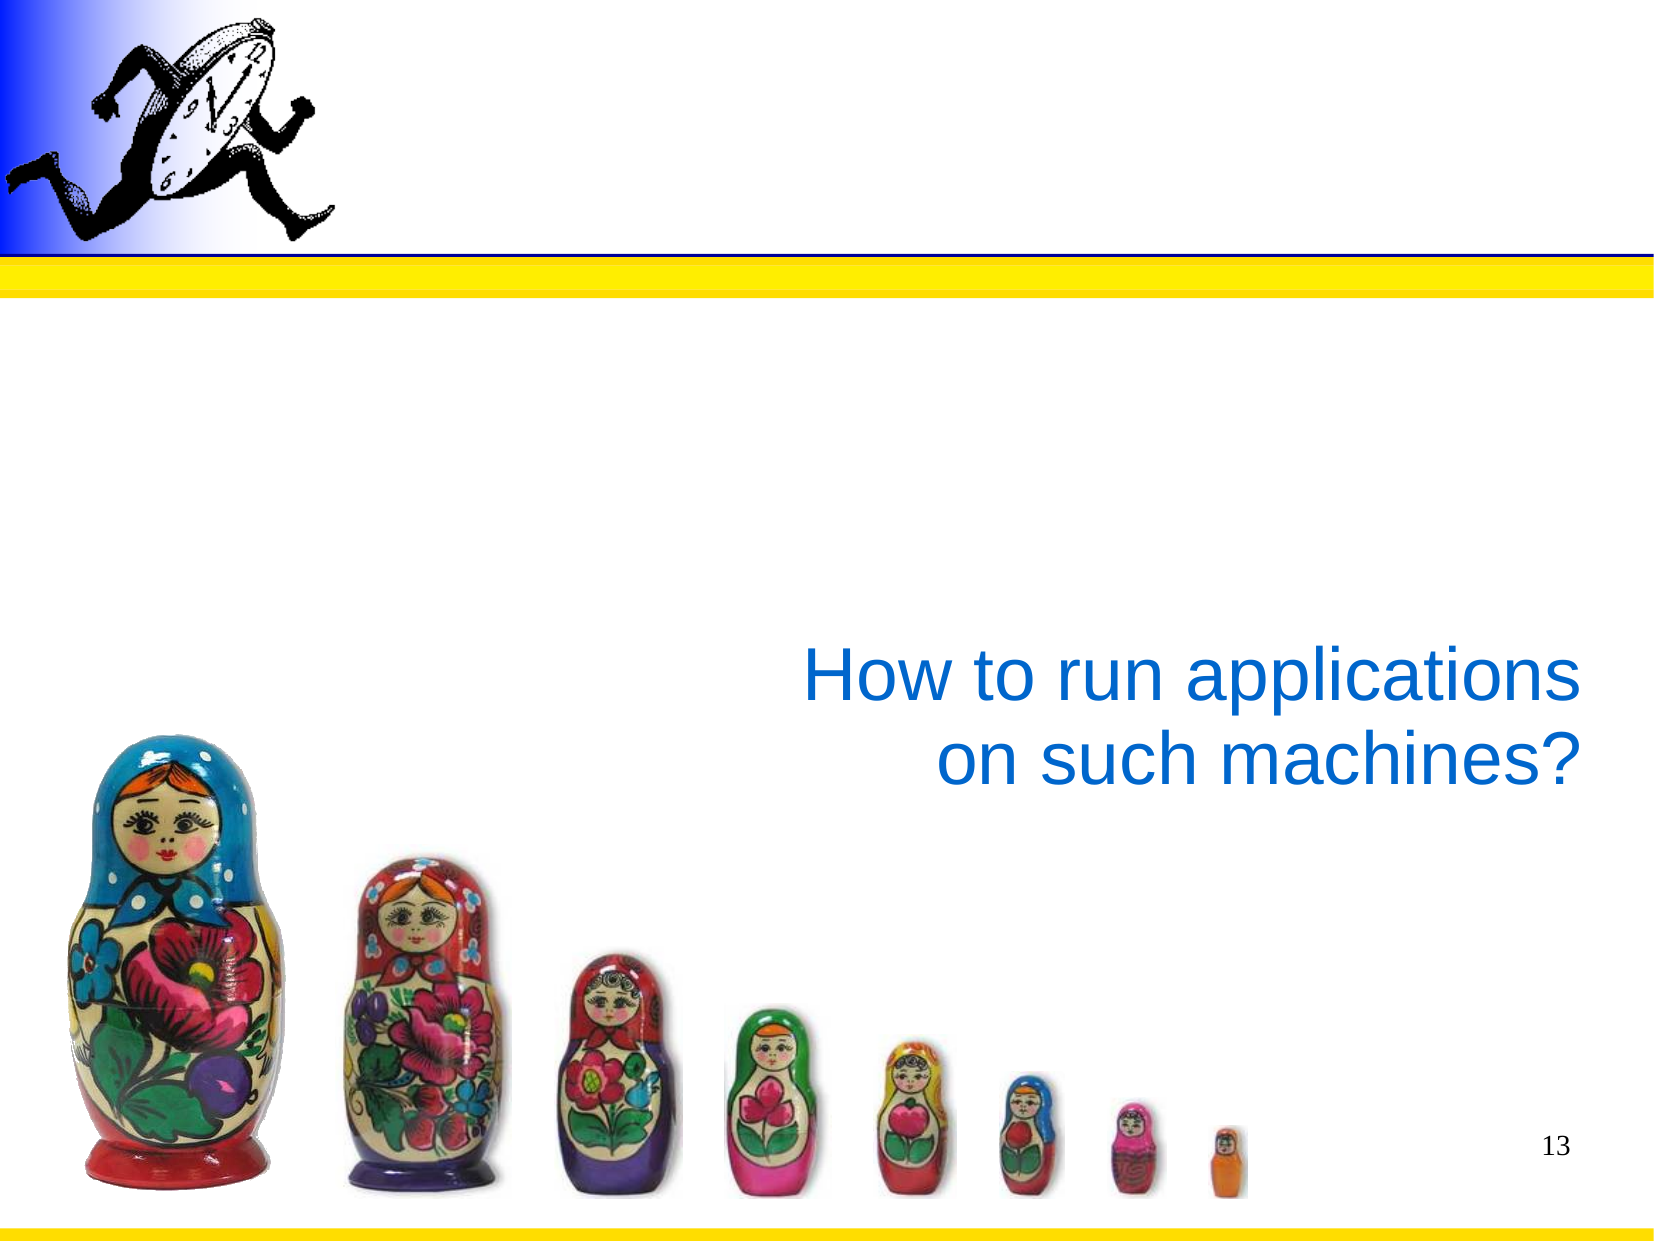

#
How to run applications
on such machines?
13